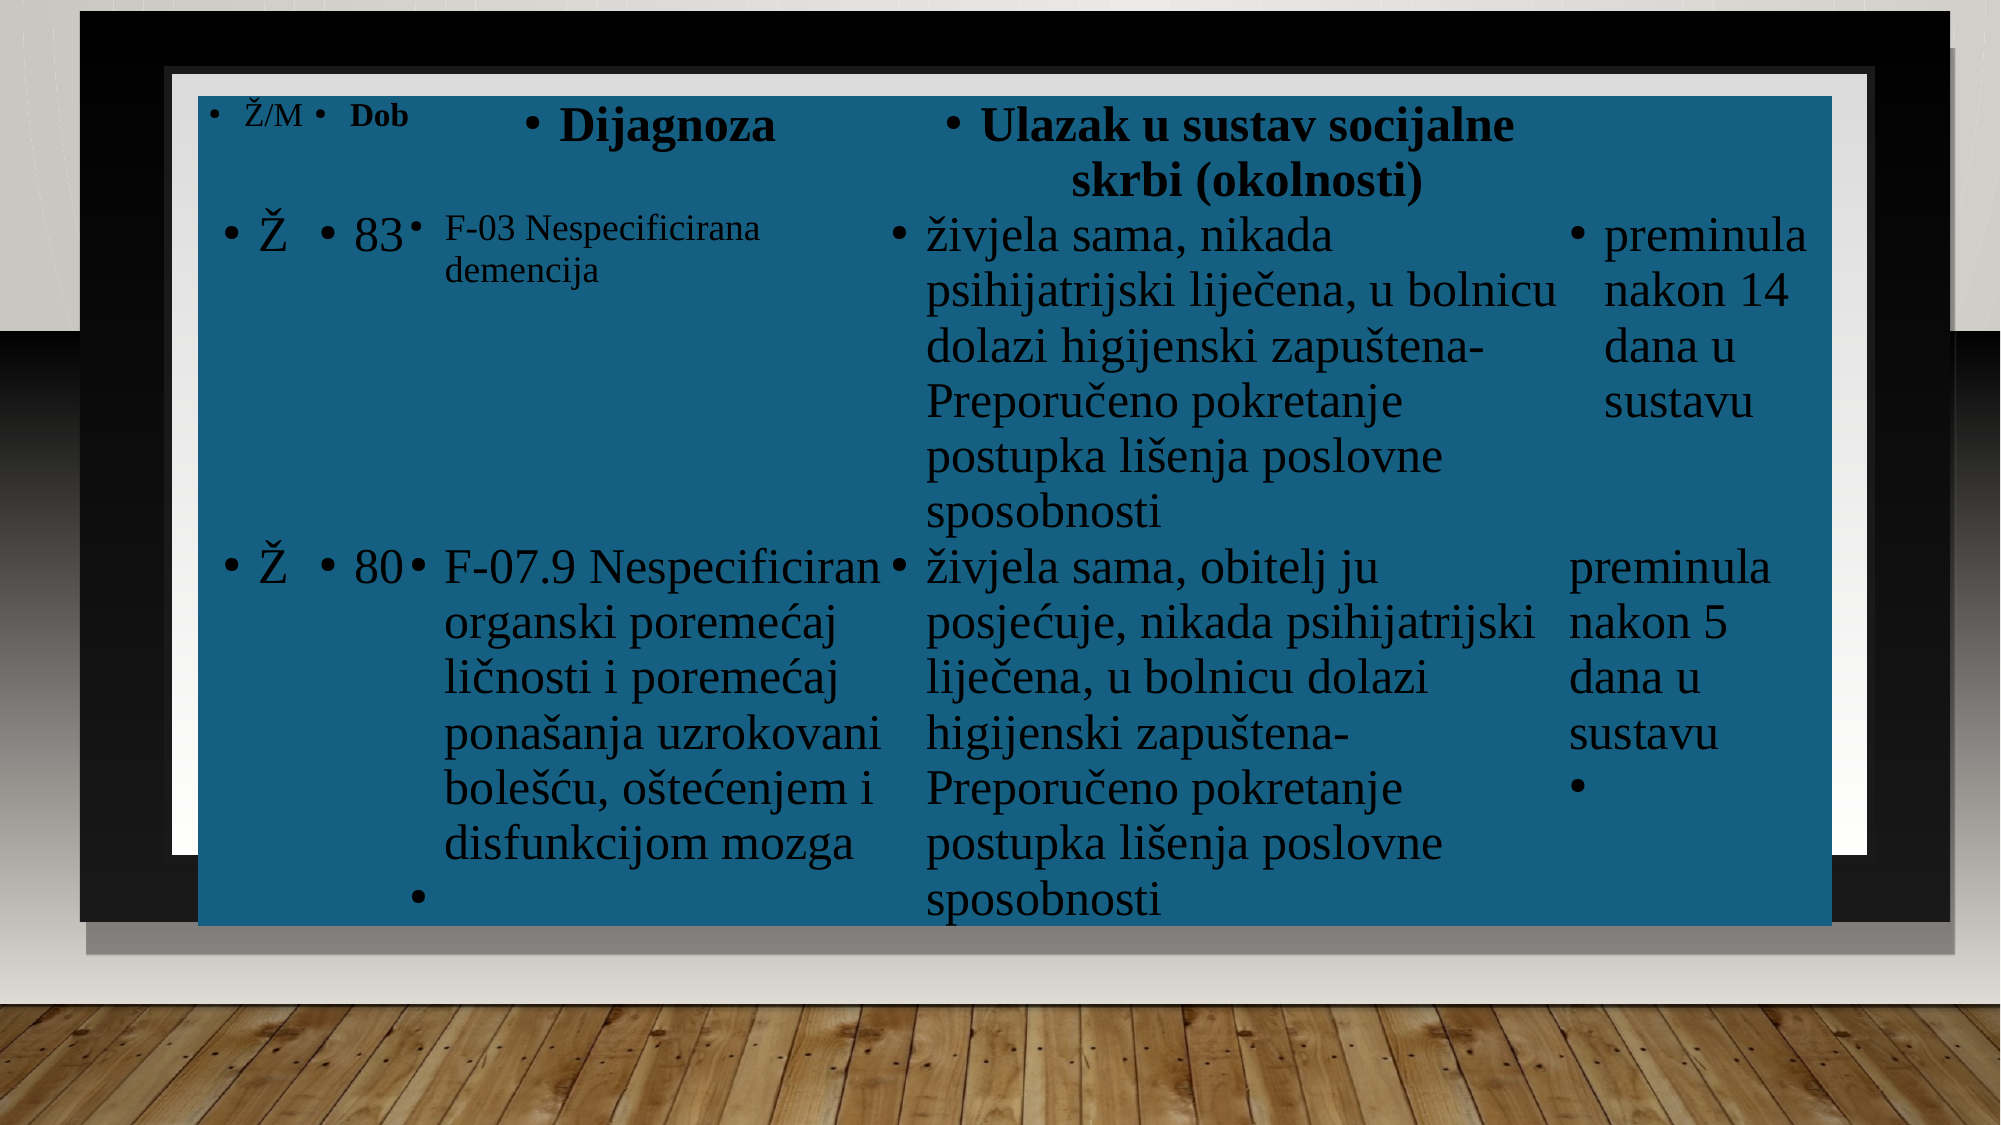

| Ž/M | Dob | Dijagnoza | Ulazak u sustav socijalne skrbi (okolnosti) | |
| --- | --- | --- | --- | --- |
| Ž | 83 | F-03 Nespecificirana demencija | živjela sama, nikada psihijatrijski liječena, u bolnicu dolazi higijenski zapuštena- Preporučeno pokretanje postupka lišenja poslovne sposobnosti | preminula nakon 14 dana u sustavu |
| Ž | 80 | F-07.9 Nespecificiran organski poremećaj ličnosti i poremećaj ponašanja uzrokovani bolešću, oštećenjem i disfunkcijom mozga | živjela sama, obitelj ju posjećuje, nikada psihijatrijski liječena, u bolnicu dolazi higijenski zapuštena- Preporučeno pokretanje postupka lišenja poslovne sposobnosti | preminula nakon 5 dana u sustavu |